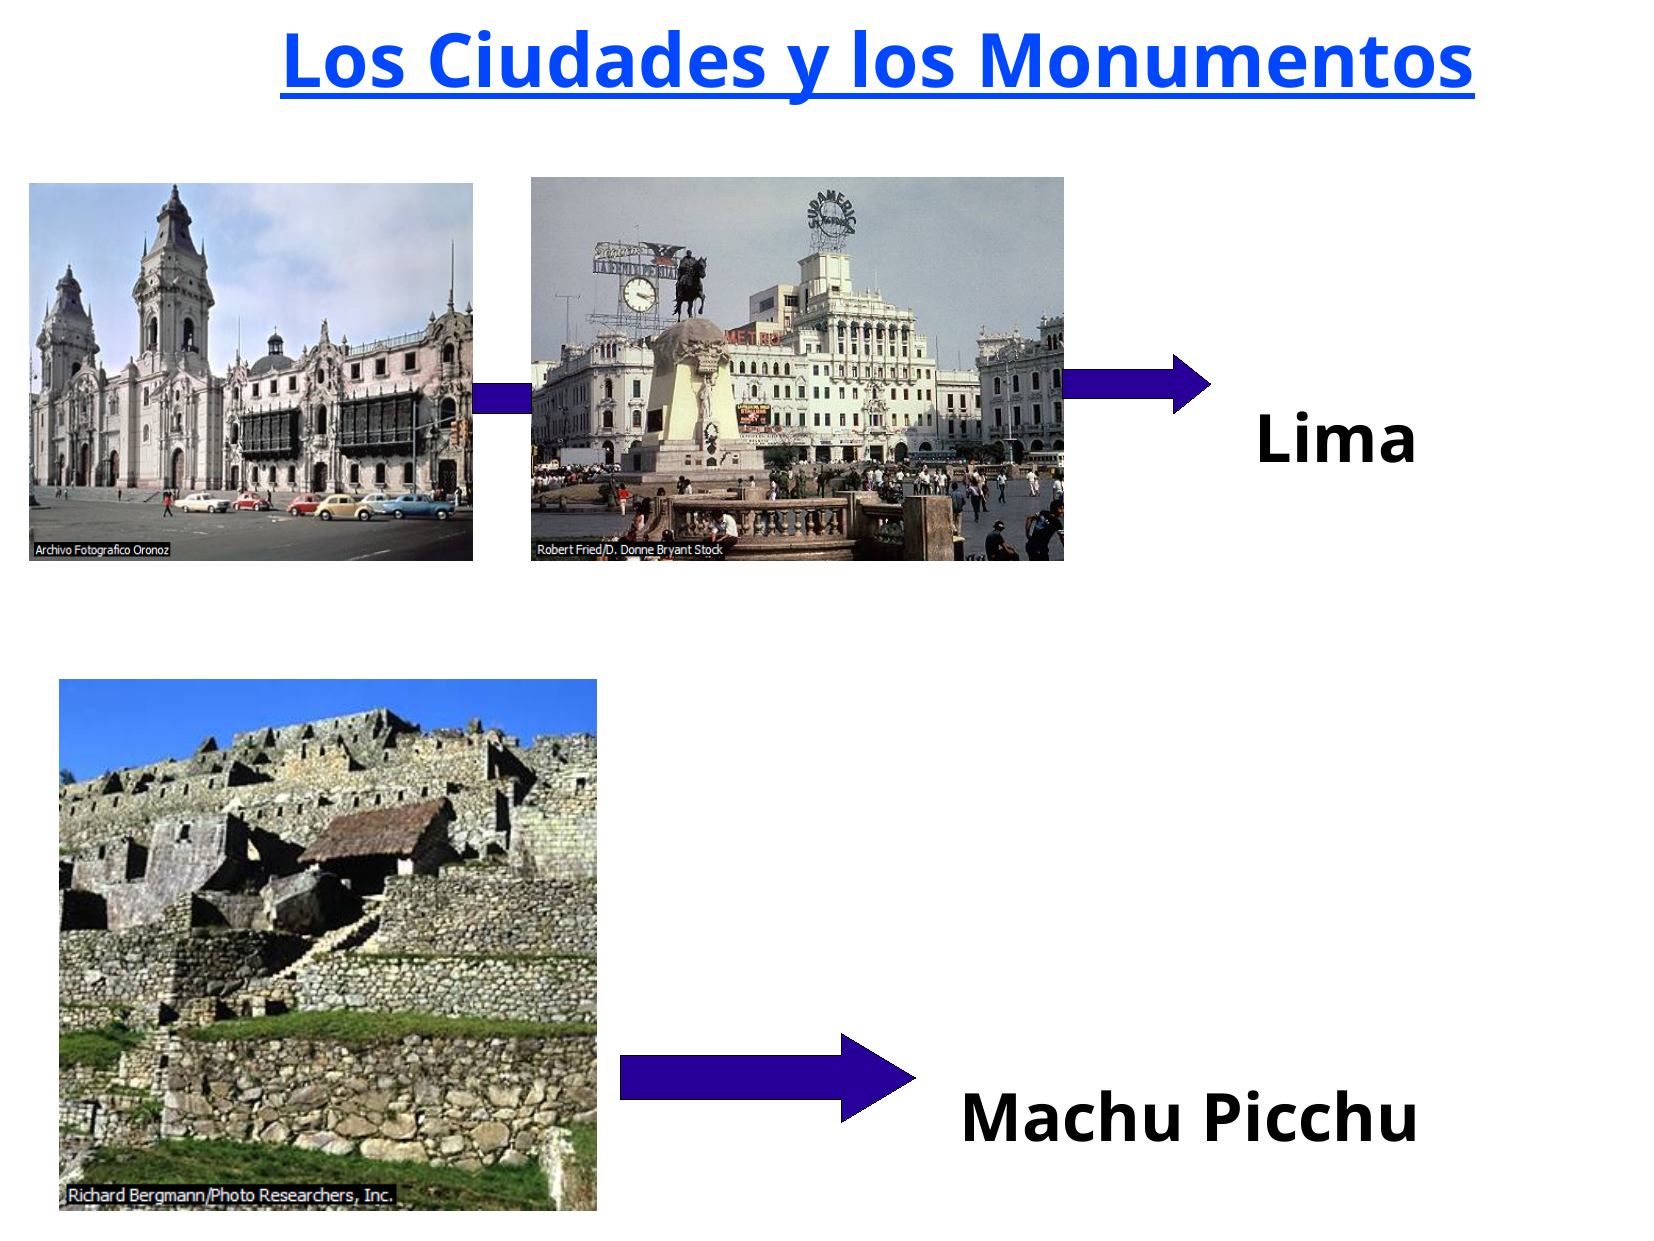

Los Ciudades y los Monumentos
Lima
Machu Picchu